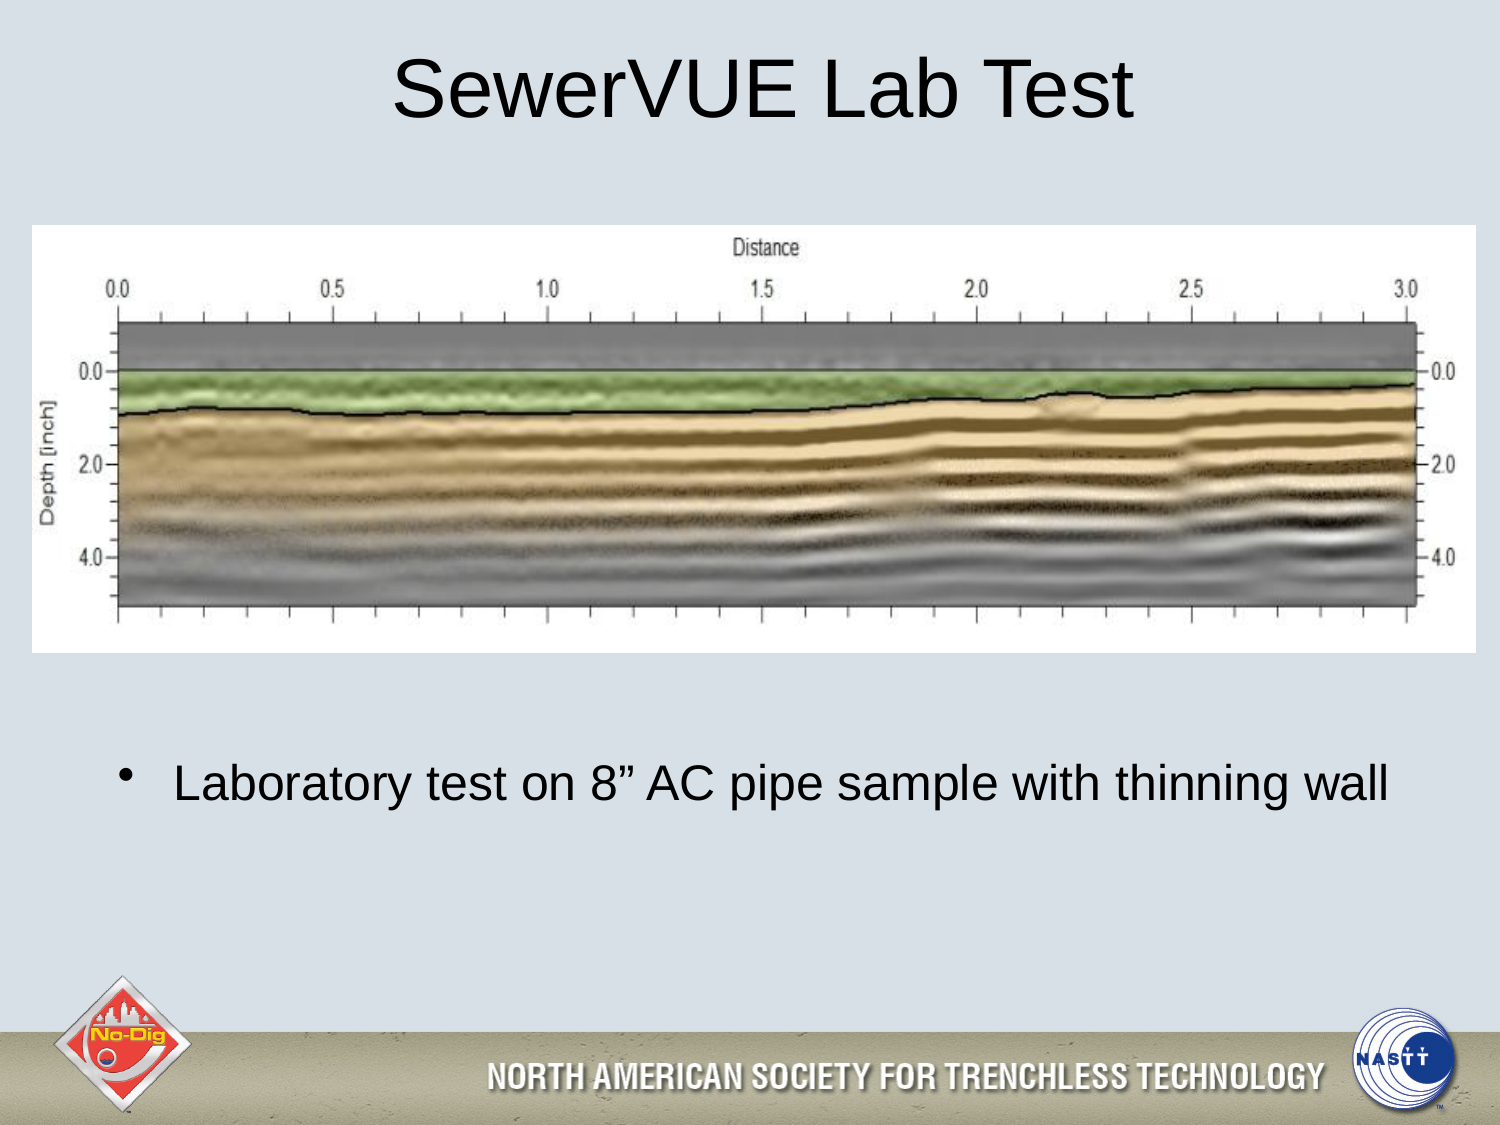

SewerVUE Lab Test
Laboratory test on 8” AC pipe sample with thinning wall